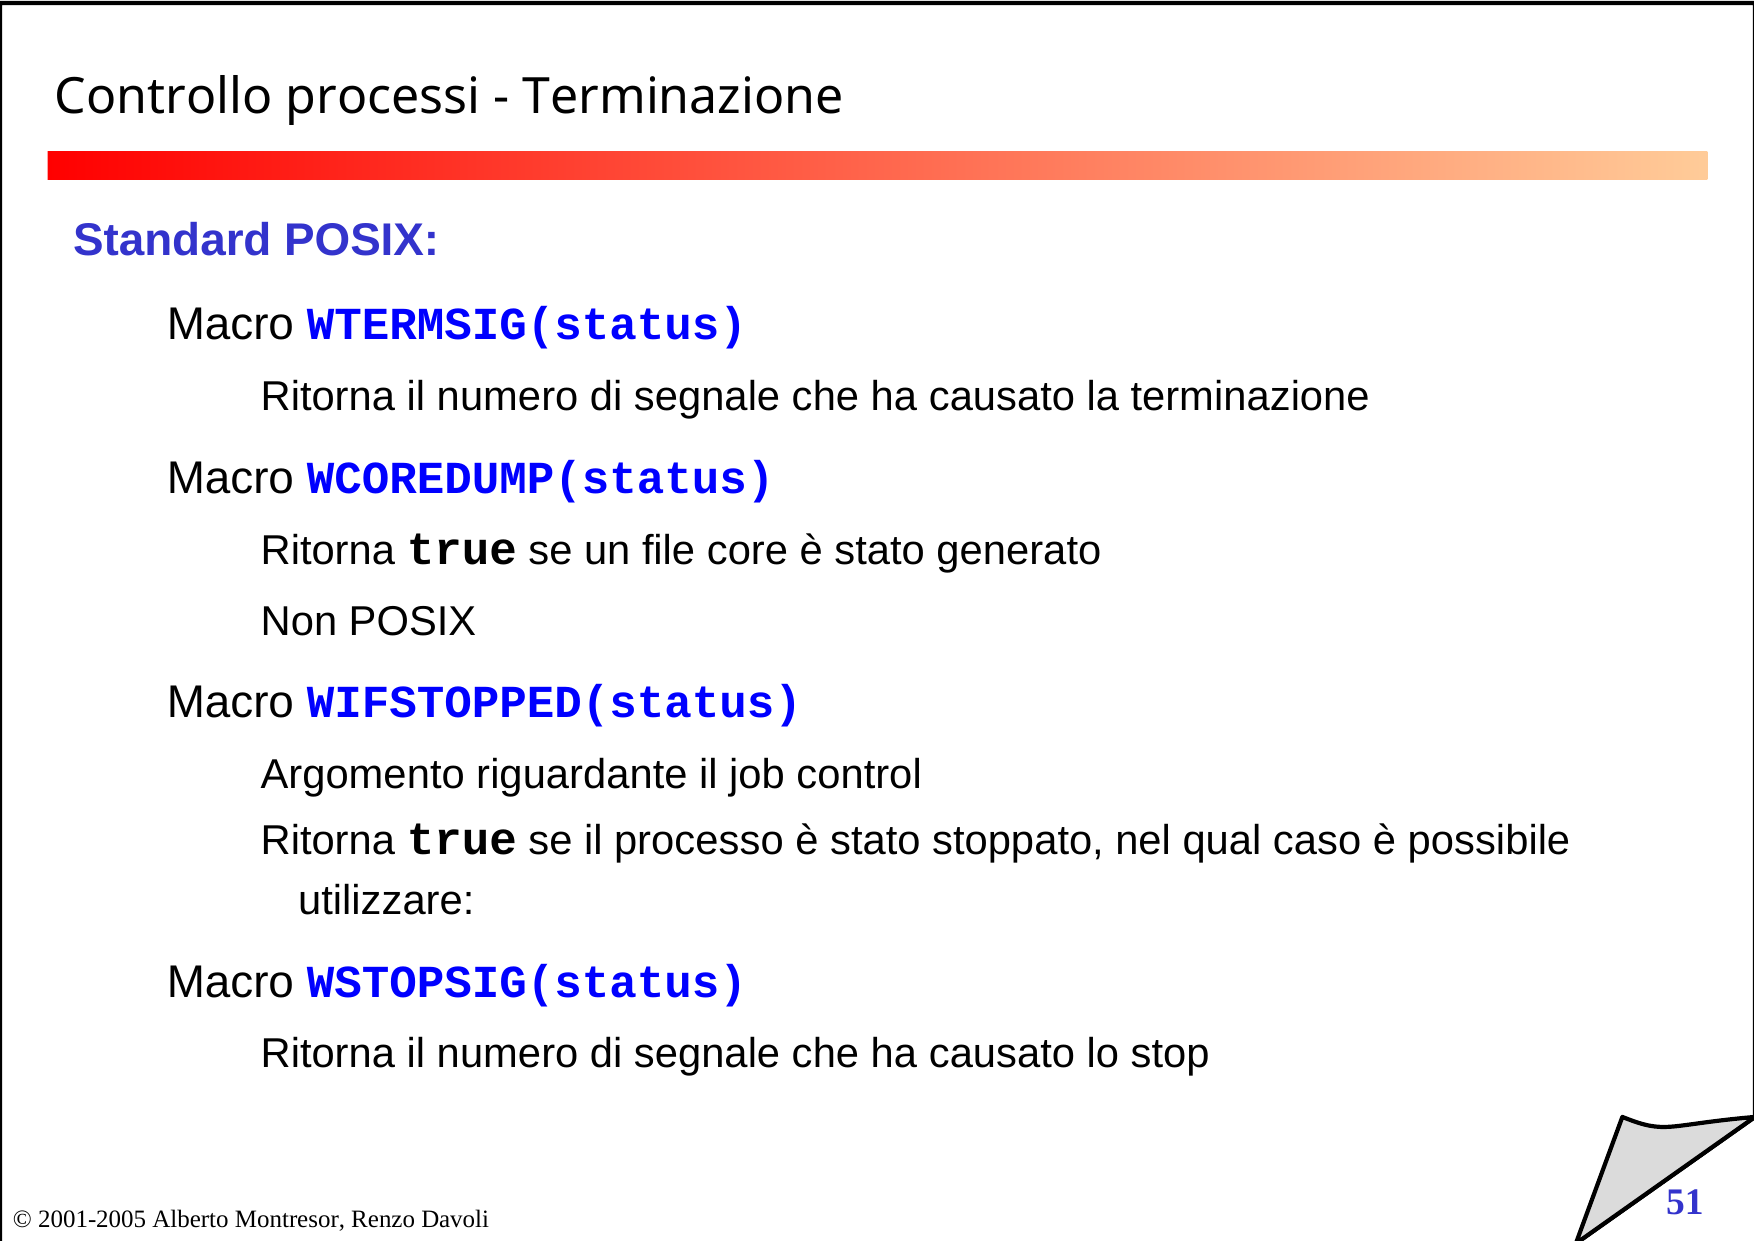

# Controllo processi - Terminazione
Standard POSIX:
Macro WTERMSIG(status)
Ritorna il numero di segnale che ha causato la terminazione
Macro WCOREDUMP(status)
Ritorna true se un file core è stato generato
Non POSIX
Macro WIFSTOPPED(status)
Argomento riguardante il job control
Ritorna true se il processo è stato stoppato, nel qual caso è possibile utilizzare:
Macro WSTOPSIG(status)
Ritorna il numero di segnale che ha causato lo stop